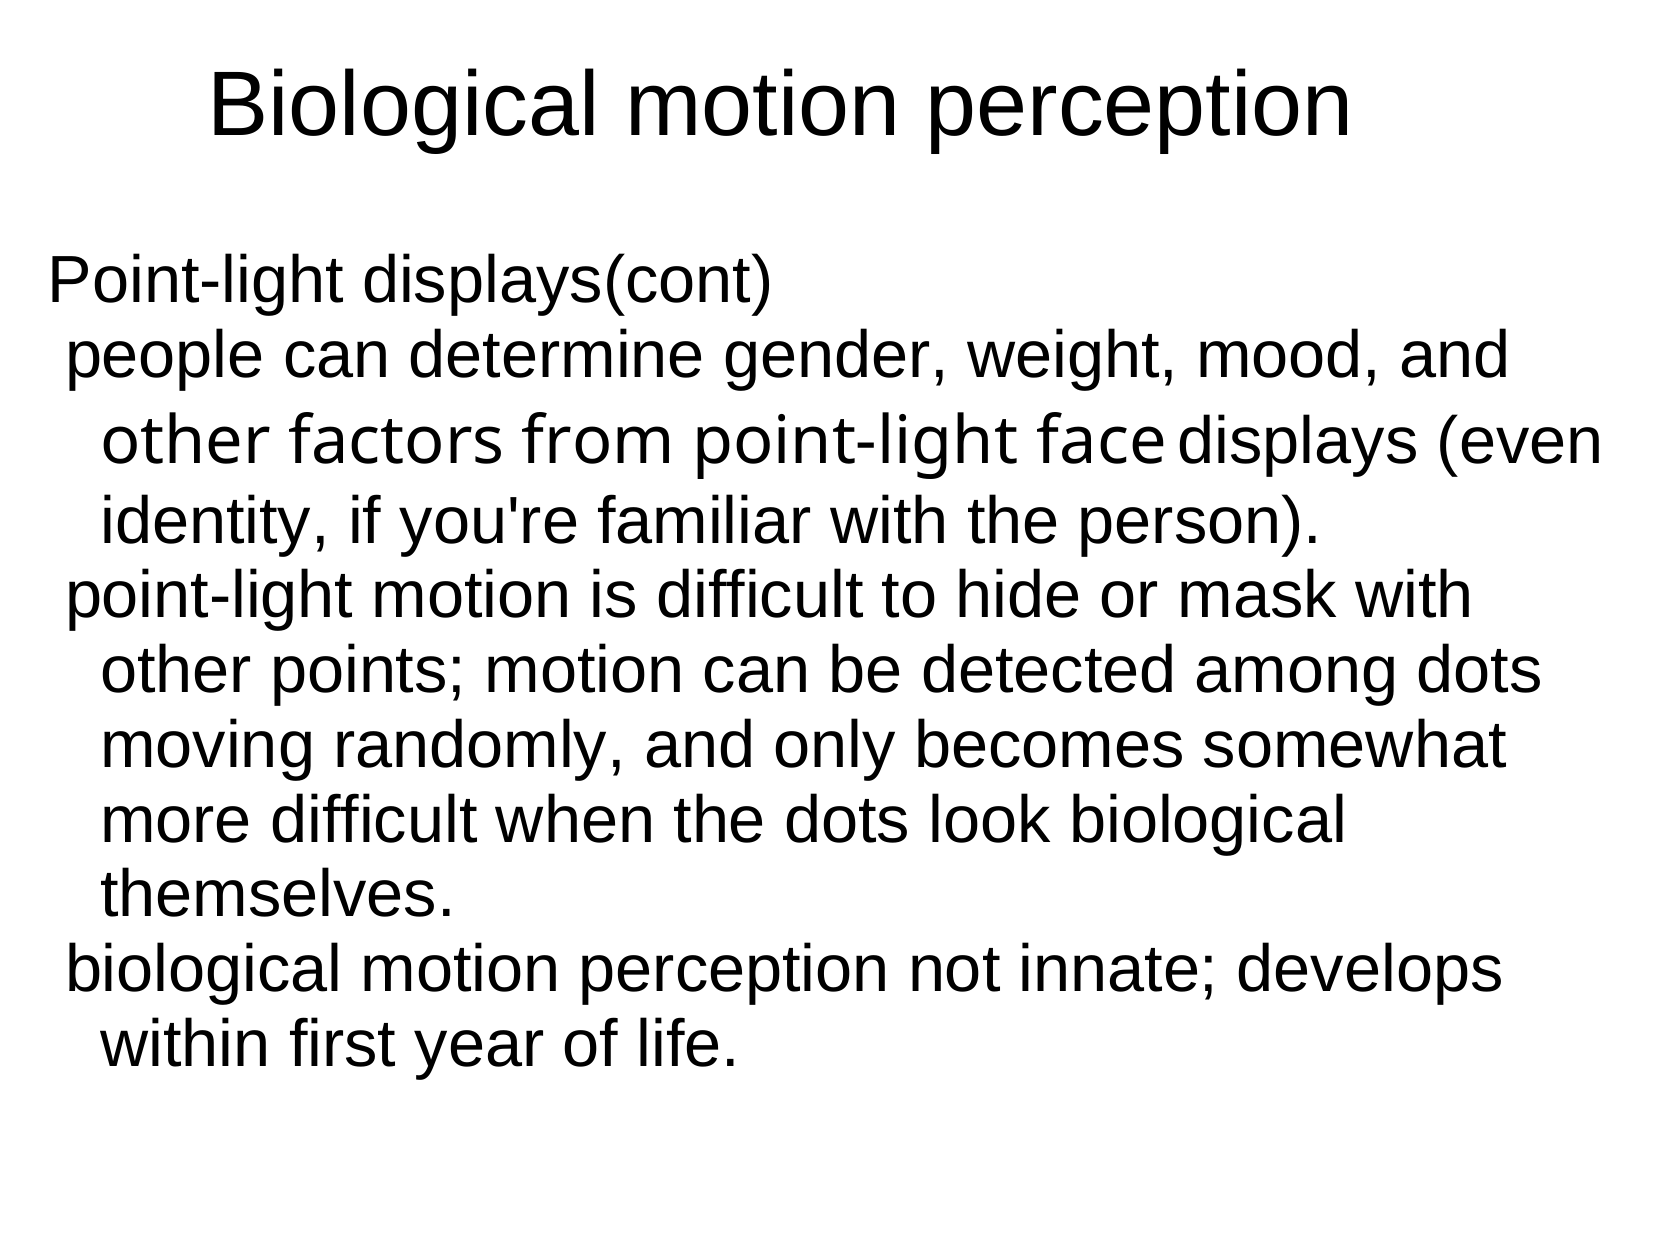

# Biological motion perception
 Point-light displays(cont)
people can determine gender, weight, mood, and other factors from point-light face displays (even identity, if you're familiar with the person).
point-light motion is difficult to hide or mask with other points; motion can be detected among dots moving randomly, and only becomes somewhat more difficult when the dots look biological themselves.
biological motion perception not innate; develops within first year of life.